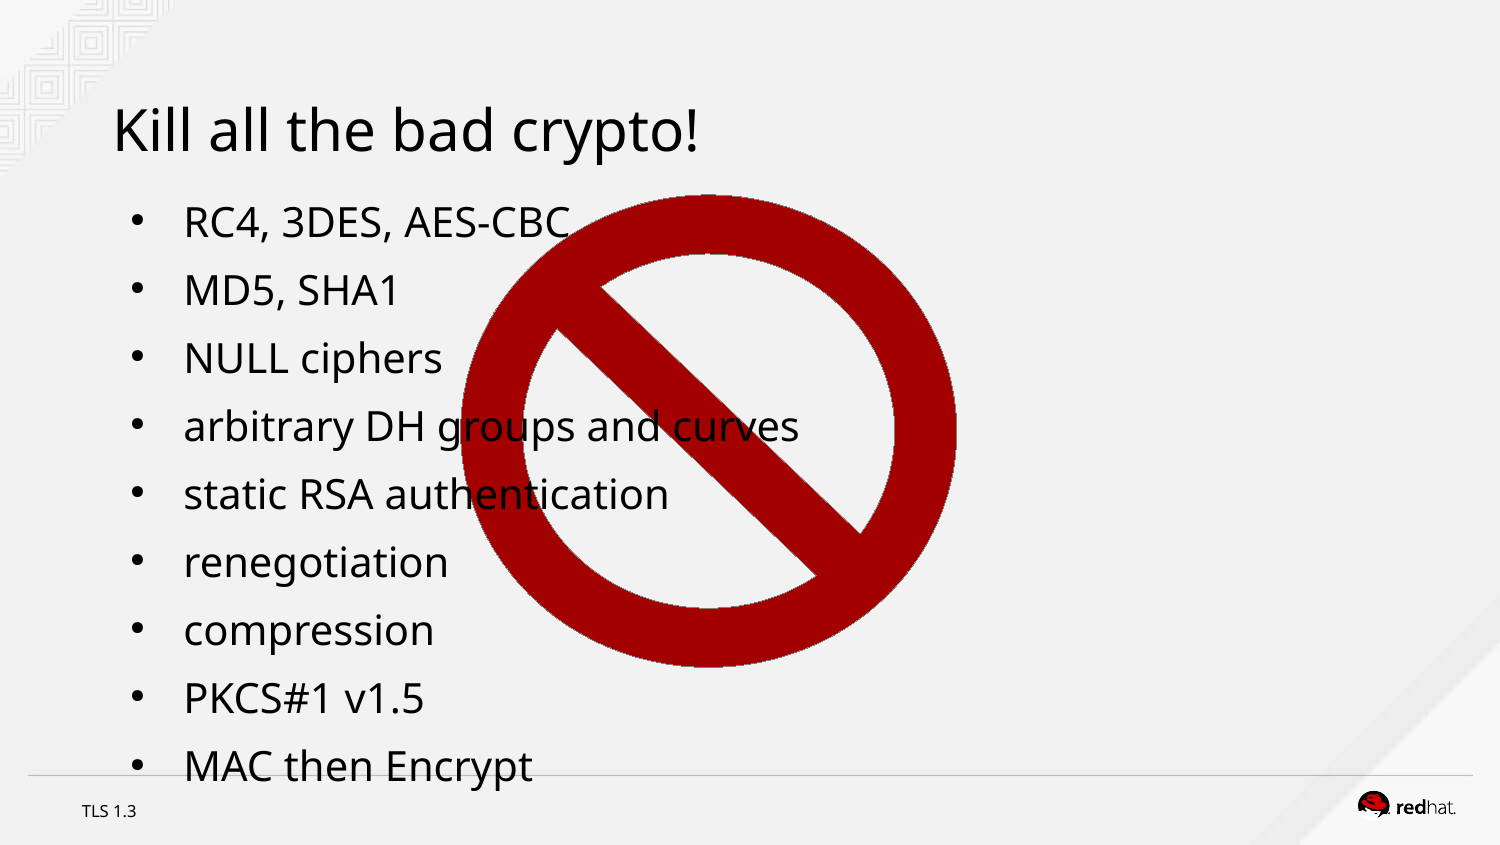

# Kill all the bad crypto!
RC4, 3DES, AES-CBC
MD5, SHA1
NULL ciphers
arbitrary DH groups and curves
static RSA authentication
renegotiation
compression
PKCS#1 v1.5
MAC then Encrypt
TLS 1.3